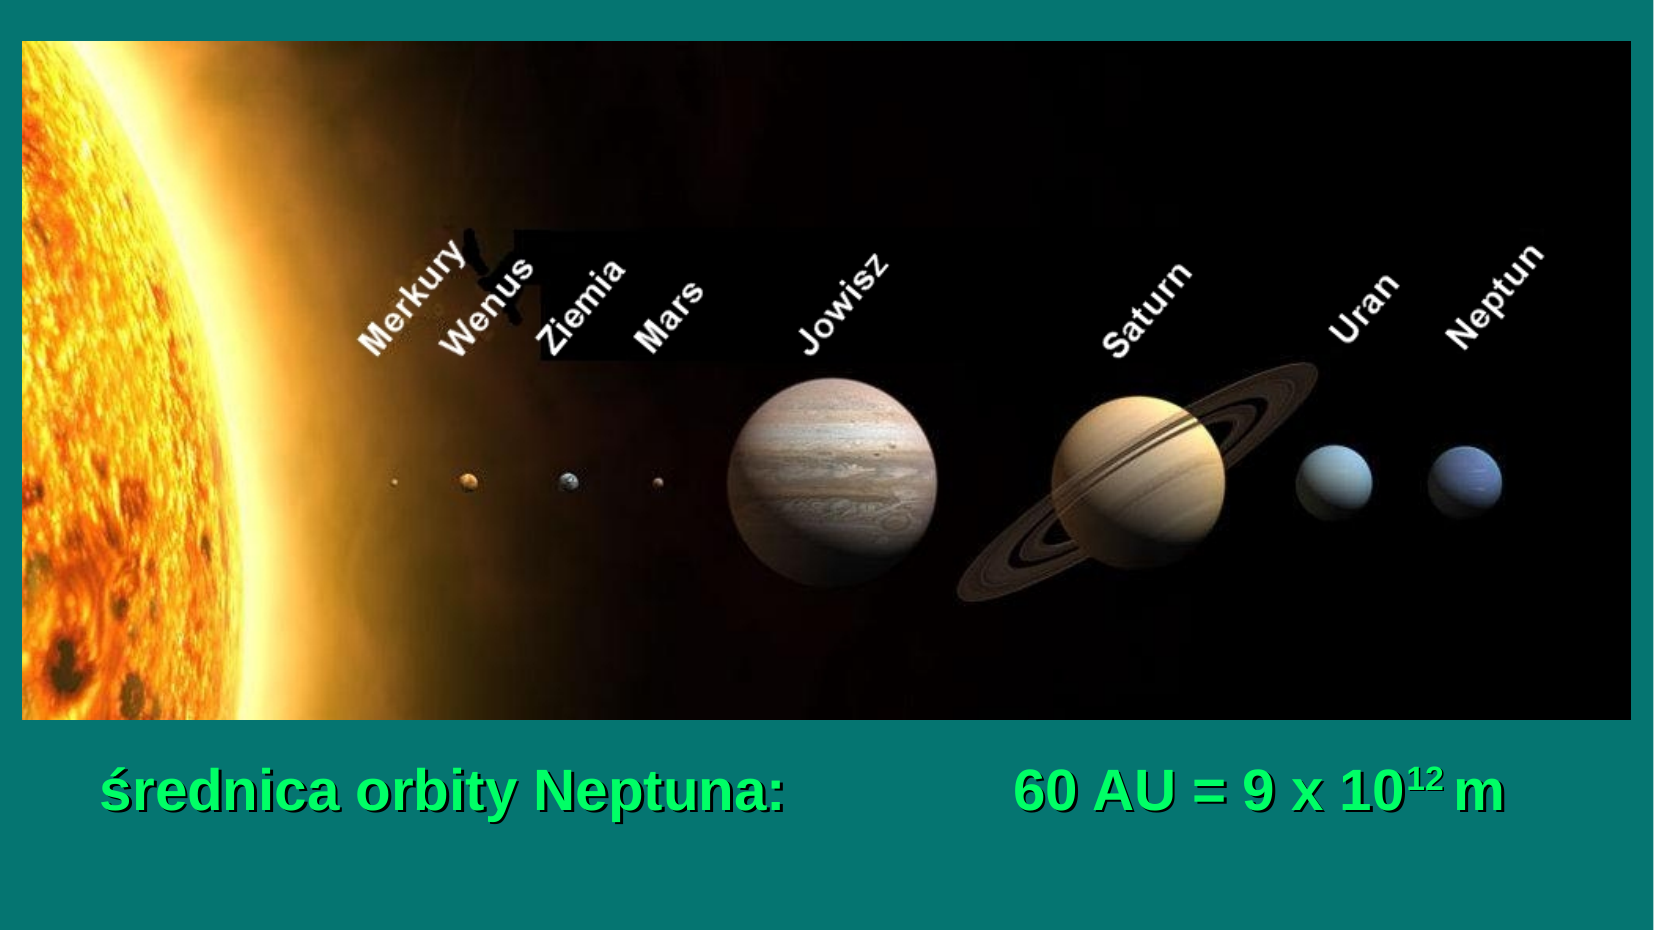

średnica orbity Neptuna: 60 AU = 9 x 1012 m